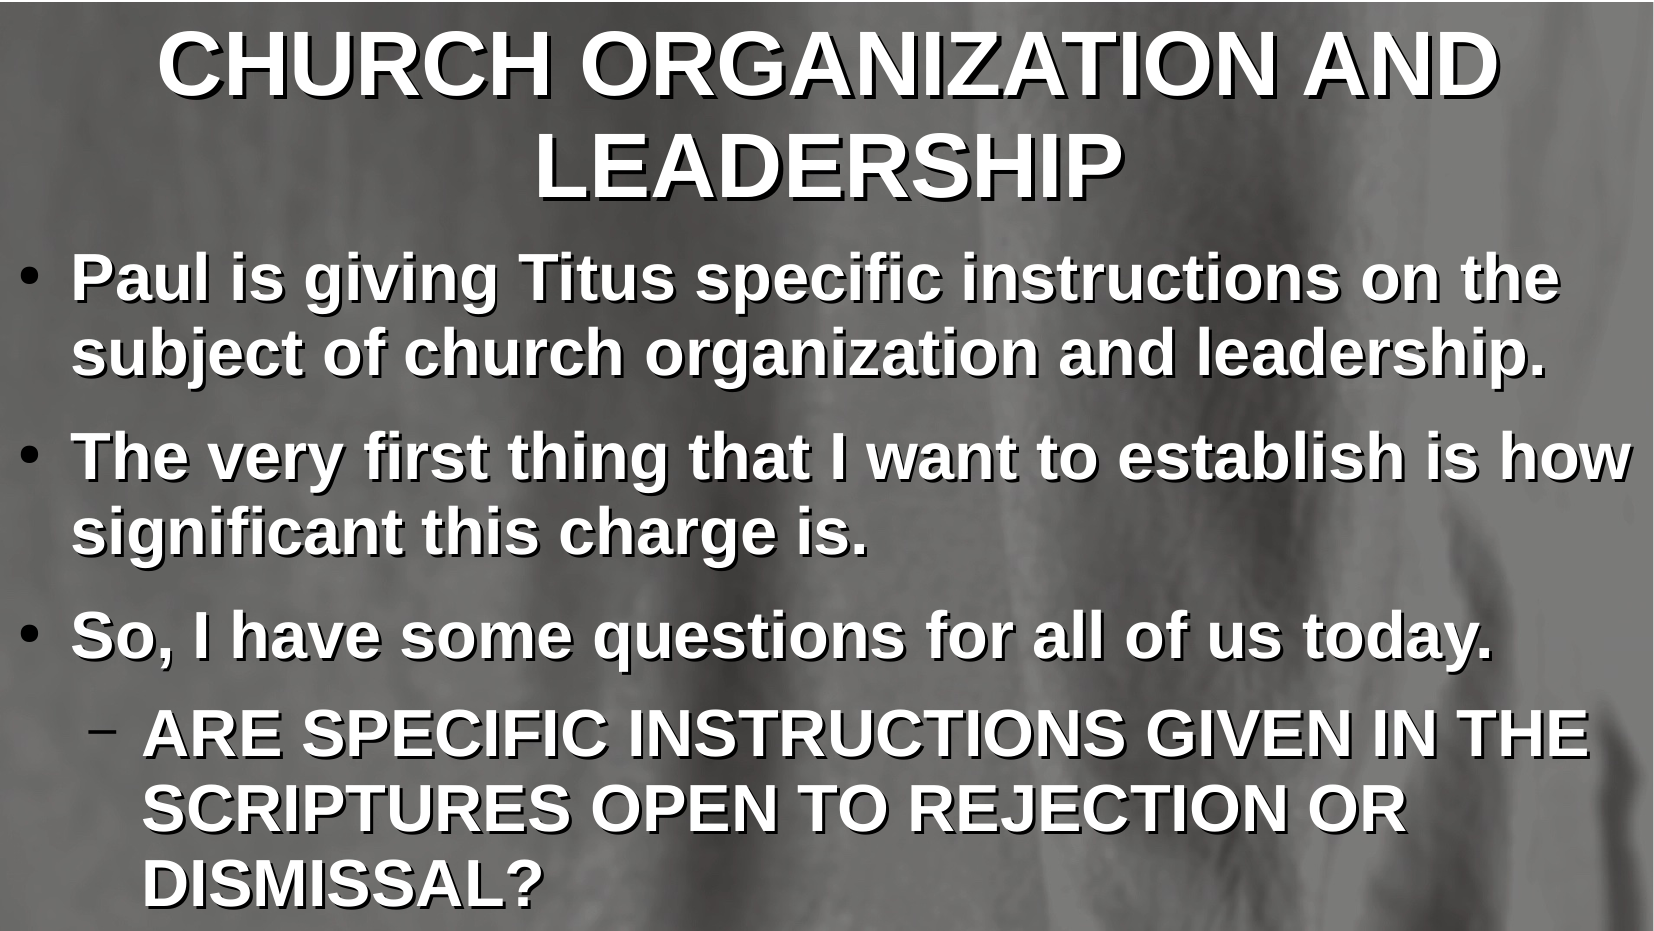

# CHURCH ORGANIZATION AND LEADERSHIP
Paul is giving Titus specific instructions on the subject of church organization and leadership.
The very first thing that I want to establish is how significant this charge is.
So, I have some questions for all of us today.
ARE SPECIFIC INSTRUCTIONS GIVEN IN THE SCRIPTURES OPEN TO REJECTION OR DISMISSAL?